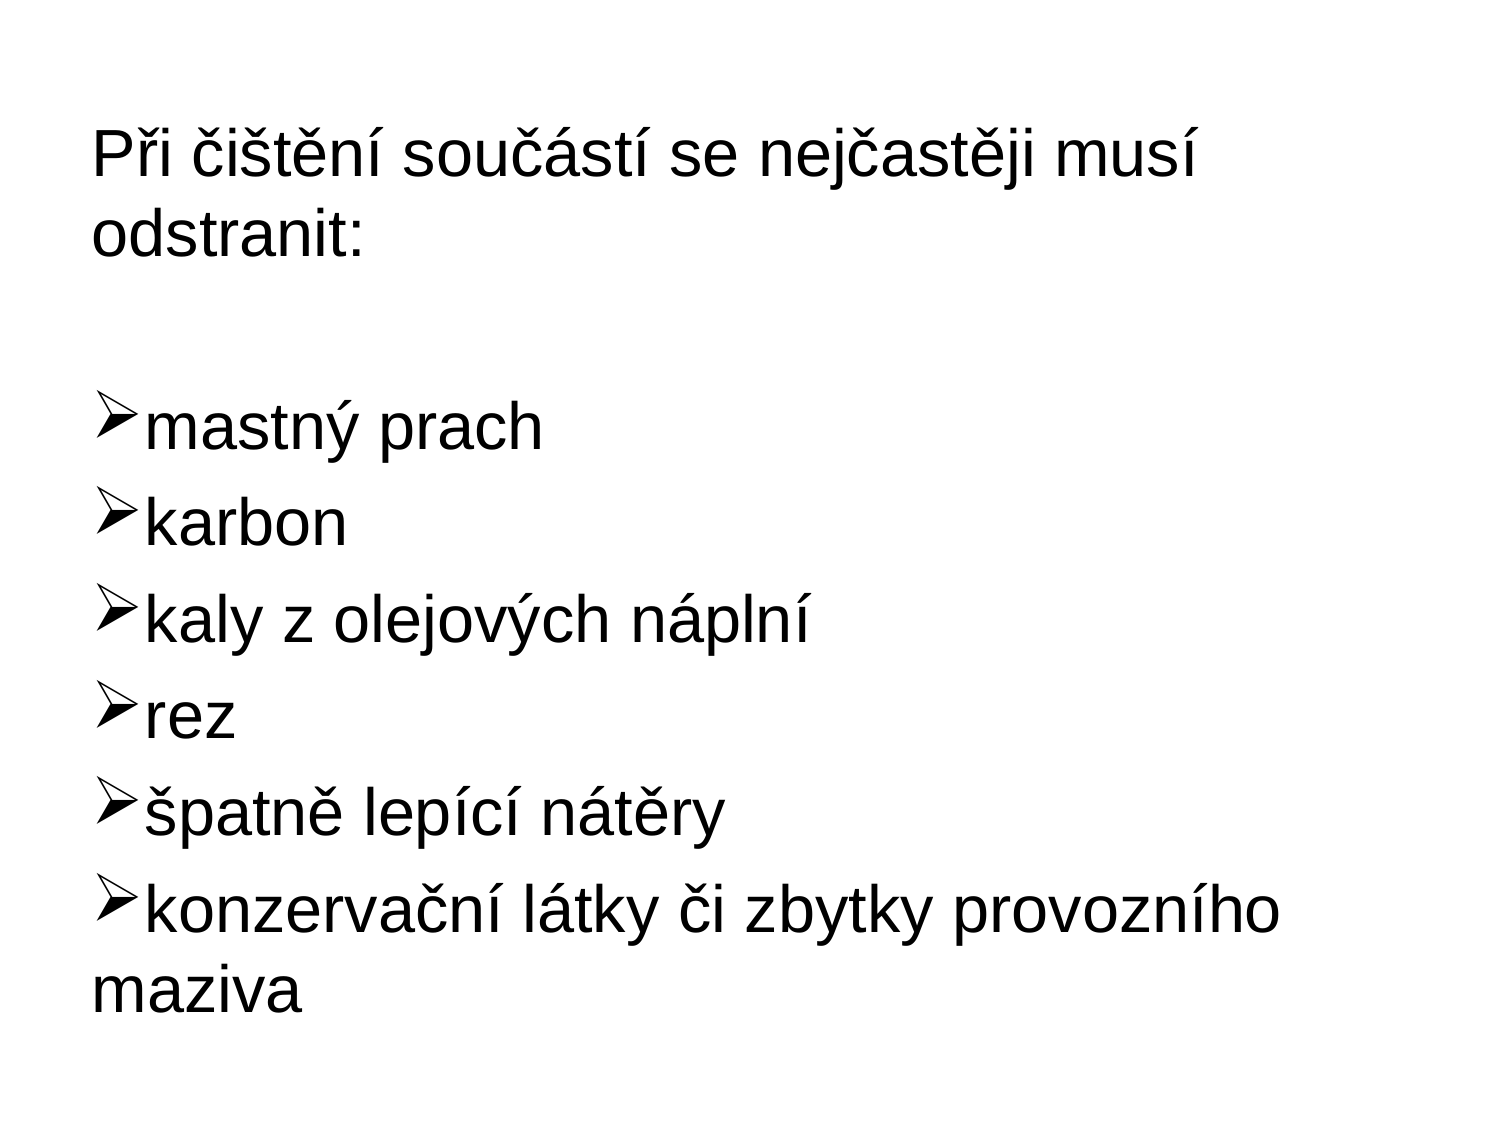

# Při čištění součástí se nejčastěji musí odstranit:
mastný prach
karbon
kaly z olejových náplní
rez
špatně lepící nátěry
konzervační látky či zbytky provozního maziva